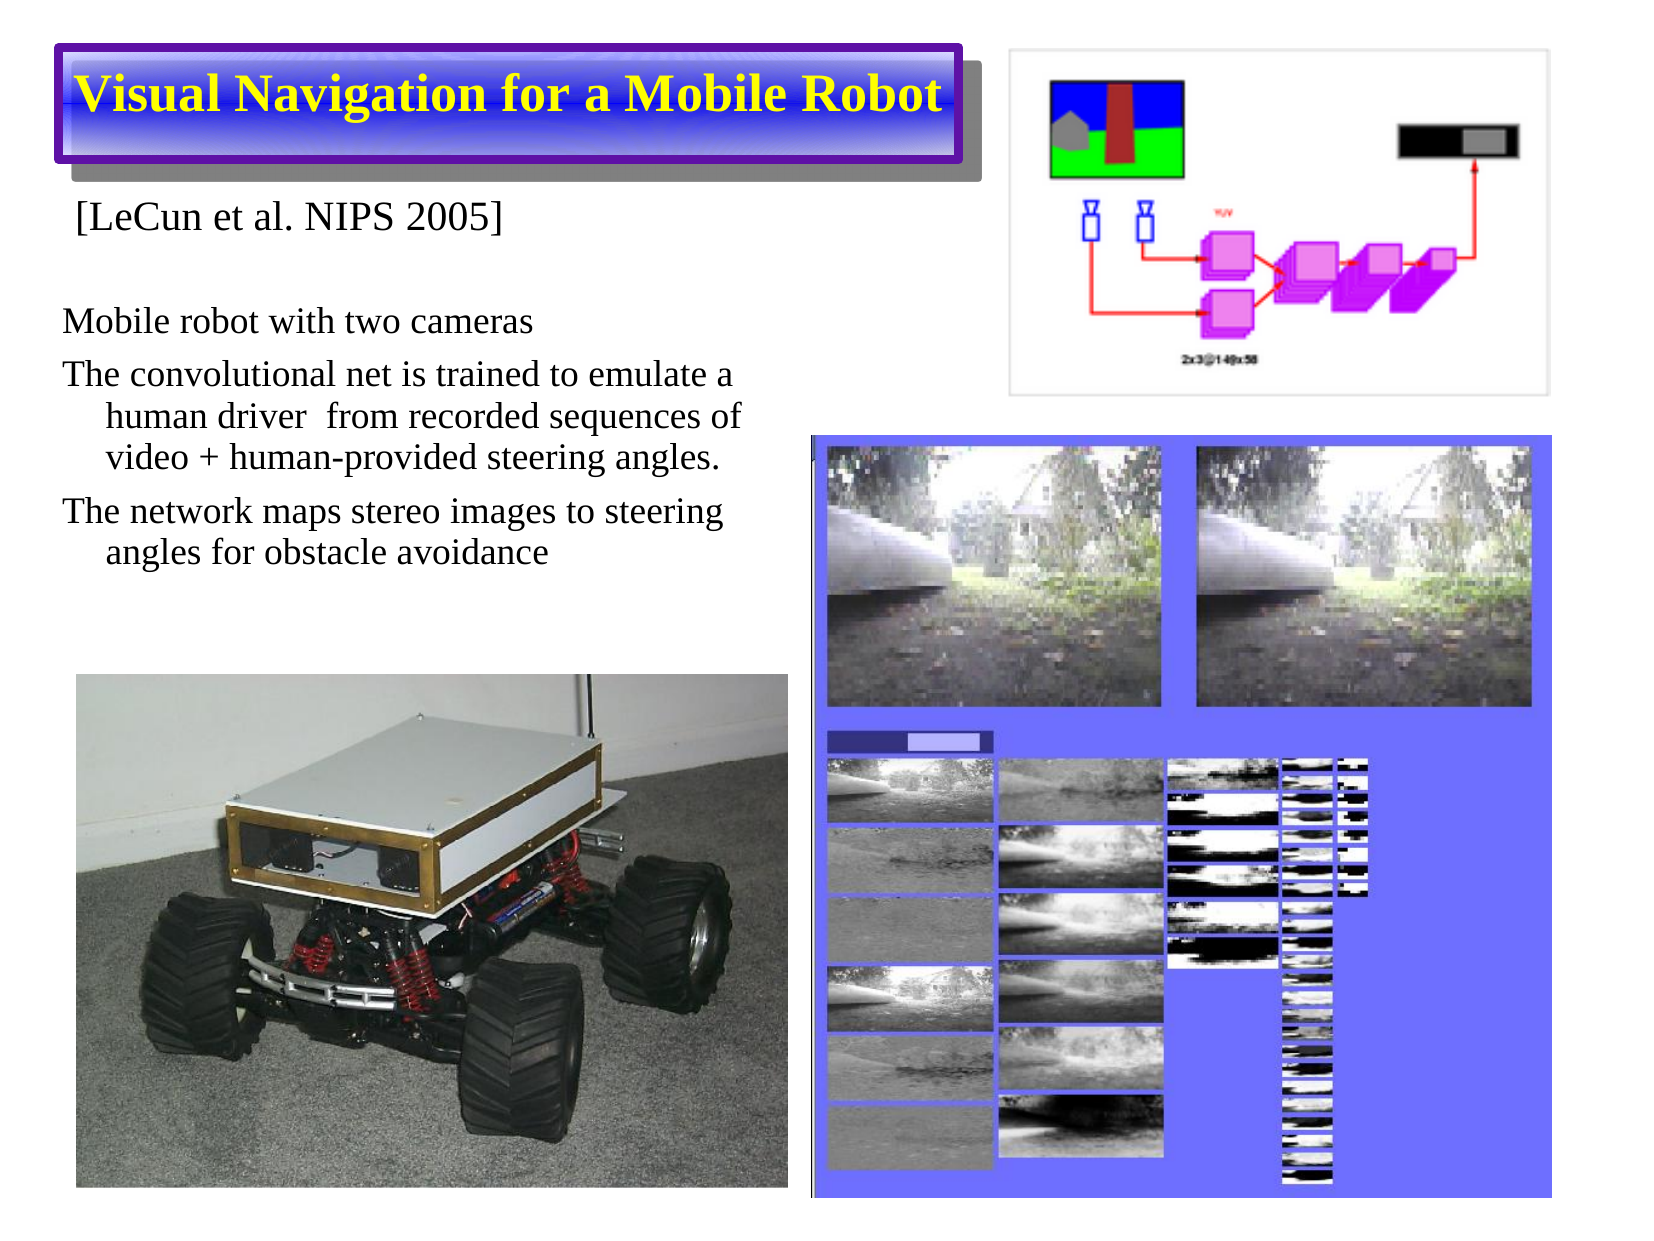

Visual Navigation for a Mobile Robot
[LeCun et al. NIPS 2005]
 Mobile robot with two cameras
 The convolutional net is trained to emulate a human driver from recorded sequences of video + human-provided steering angles.
 The network maps stereo images to steering angles for obstacle avoidance